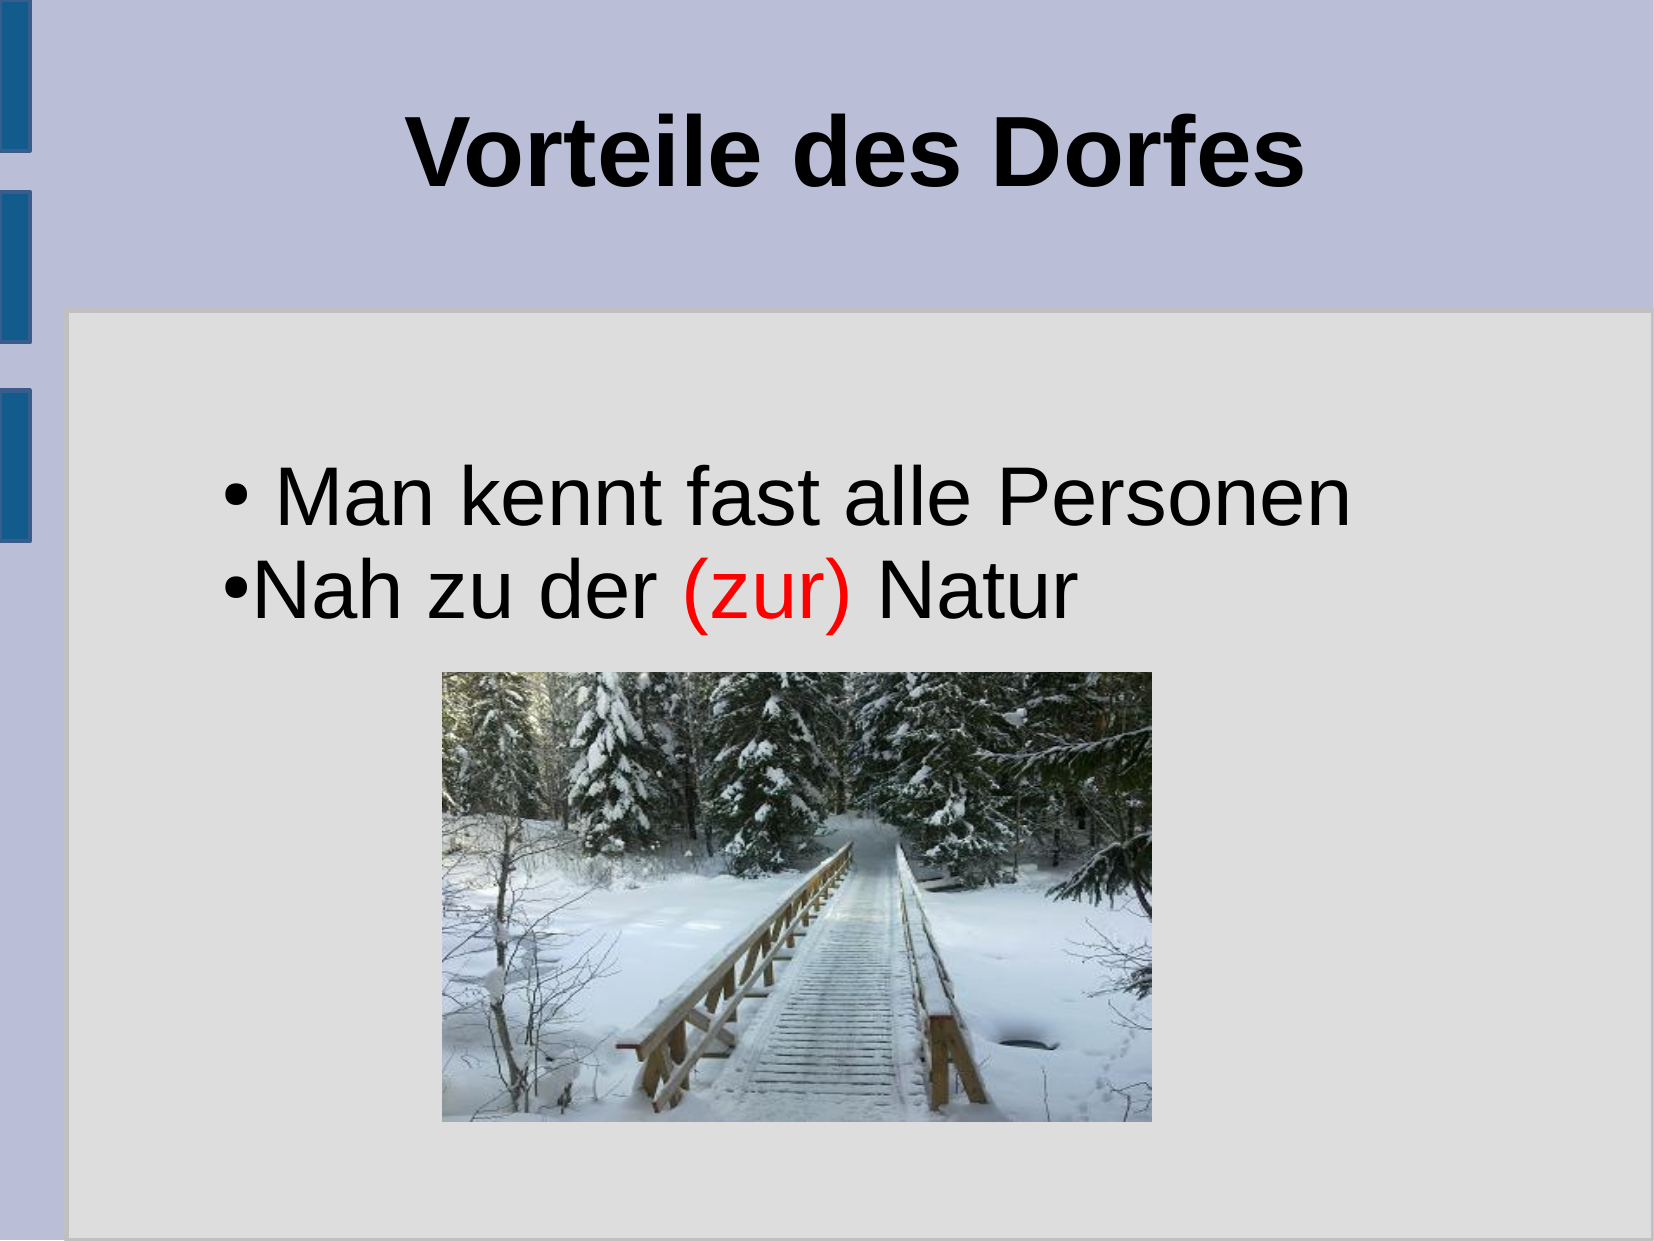

Vorteile des Dorfes
 Man kennt fast alle Personen
Nah zu der (zur) Natur